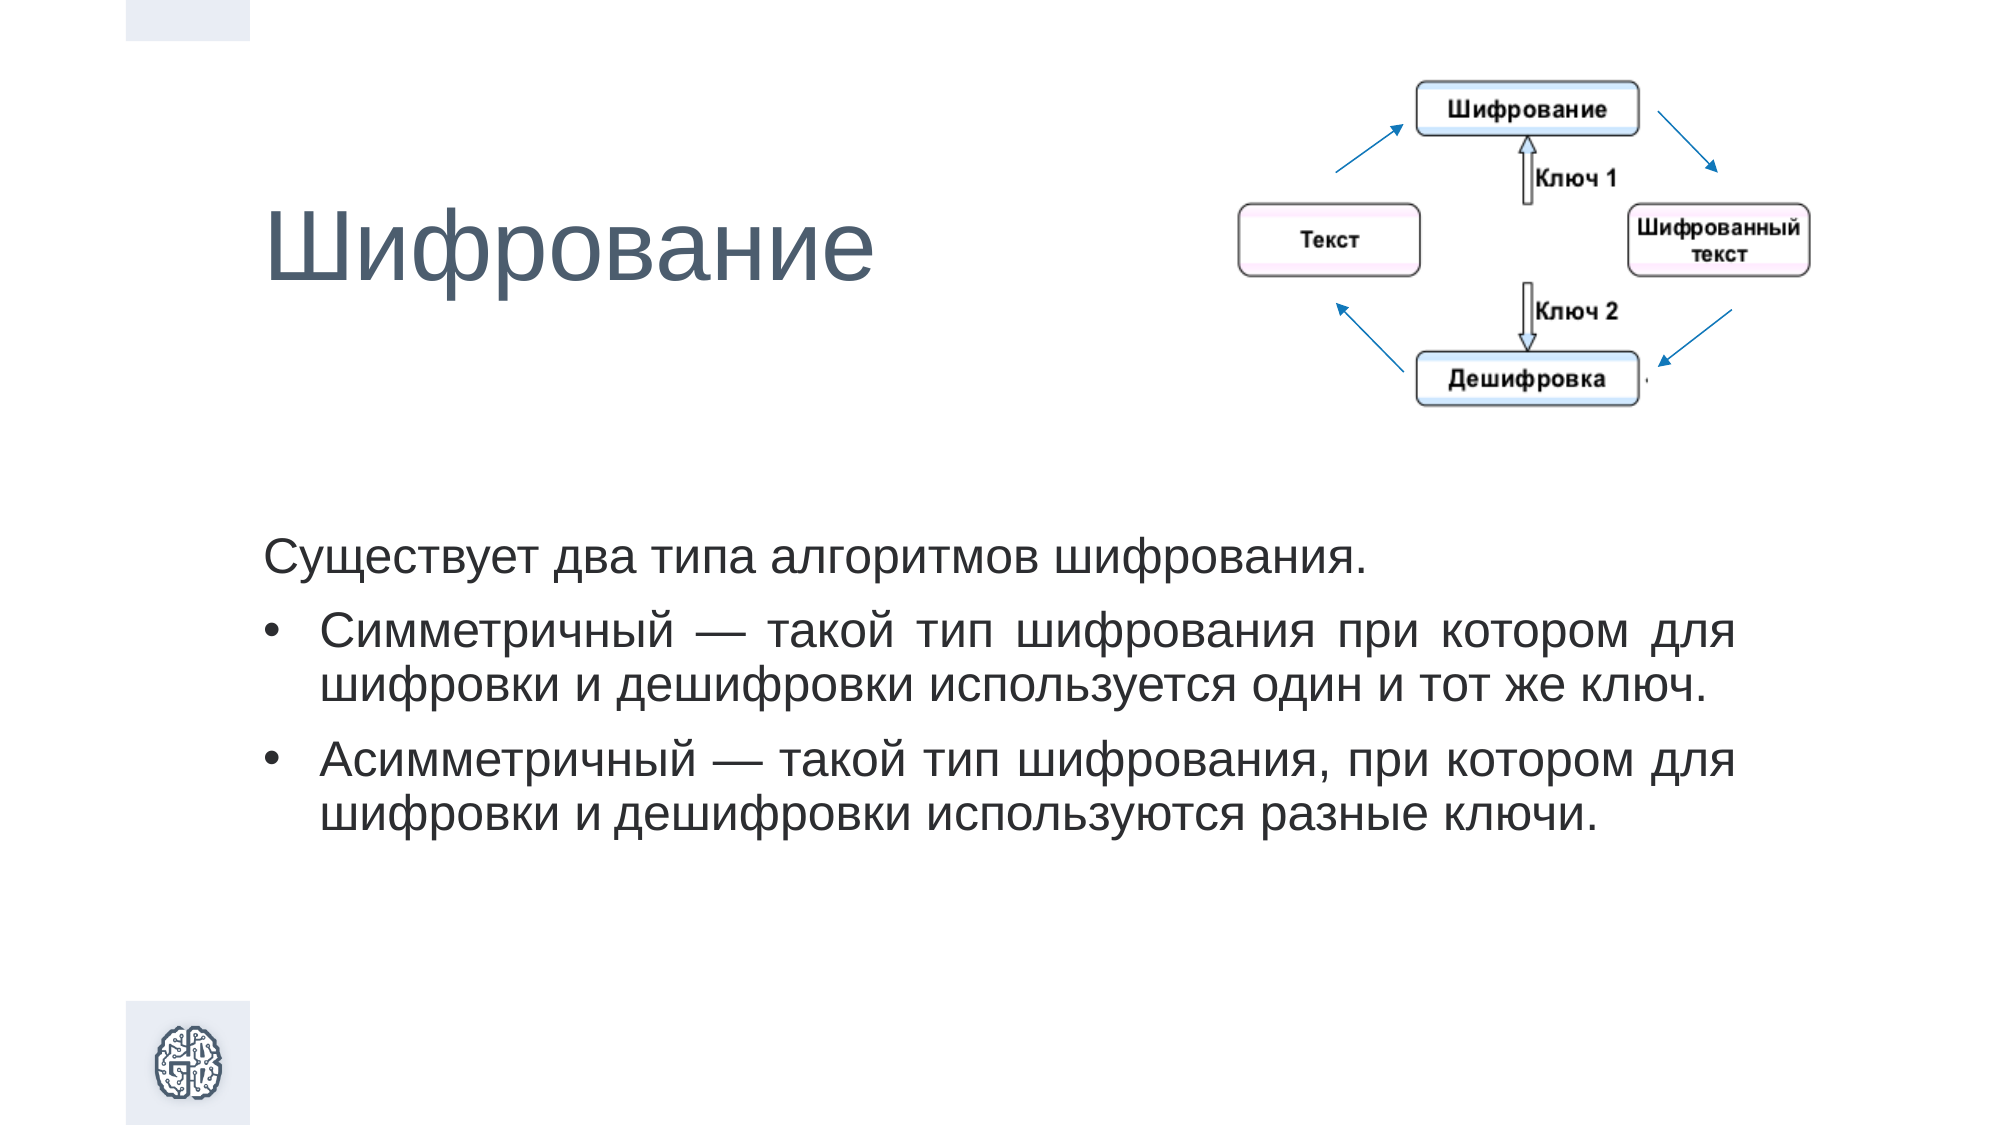

# Шифрование
Существует два типа алгоритмов шифрования.
Симметричный — такой тип шифрования при котором для шифровки и дешифровки используется один и тот же ключ.
Асимметричный — такой тип шифрования, при котором для шифровки и дешифровки используются разные ключи.